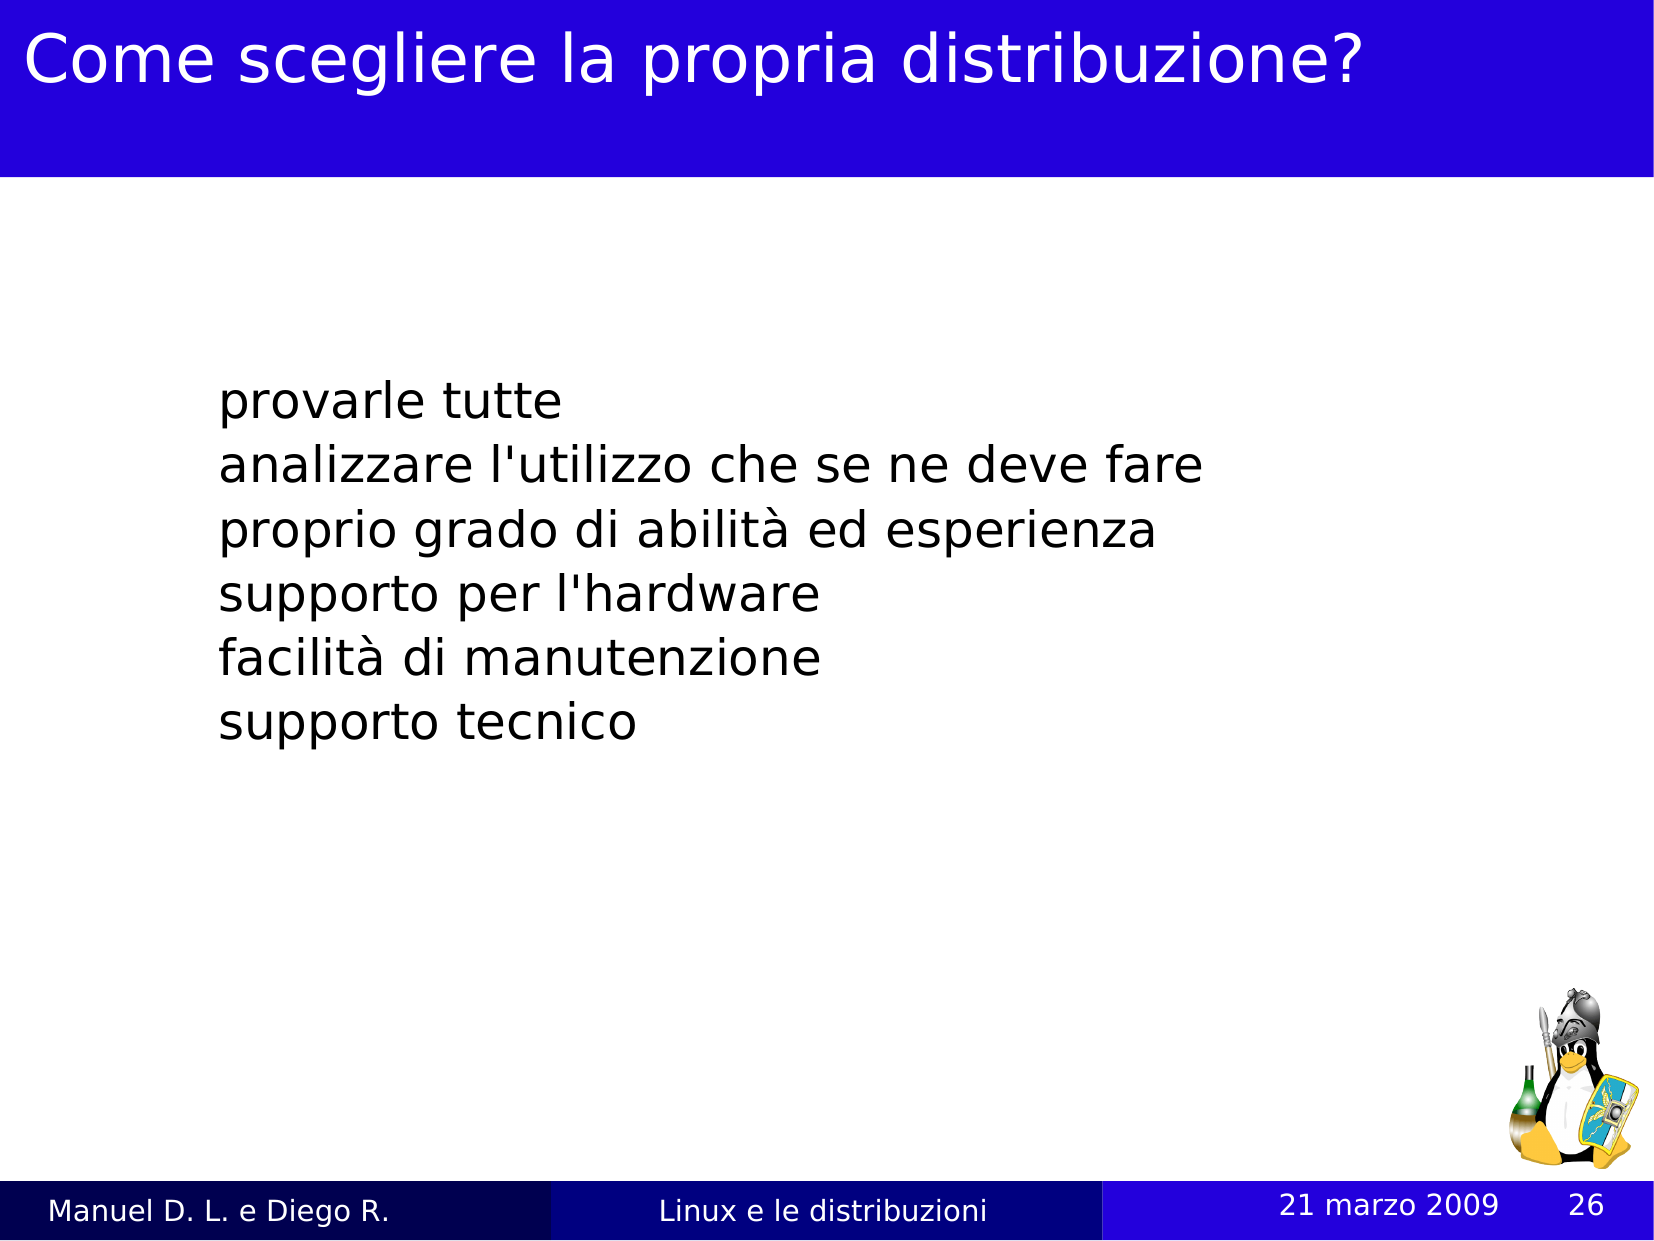

# Come scegliere la propria distribuzione?
provarle tutte
analizzare l'utilizzo che se ne deve fare
proprio grado di abilità ed esperienza
supporto per l'hardware
facilità di manutenzione
supporto tecnico